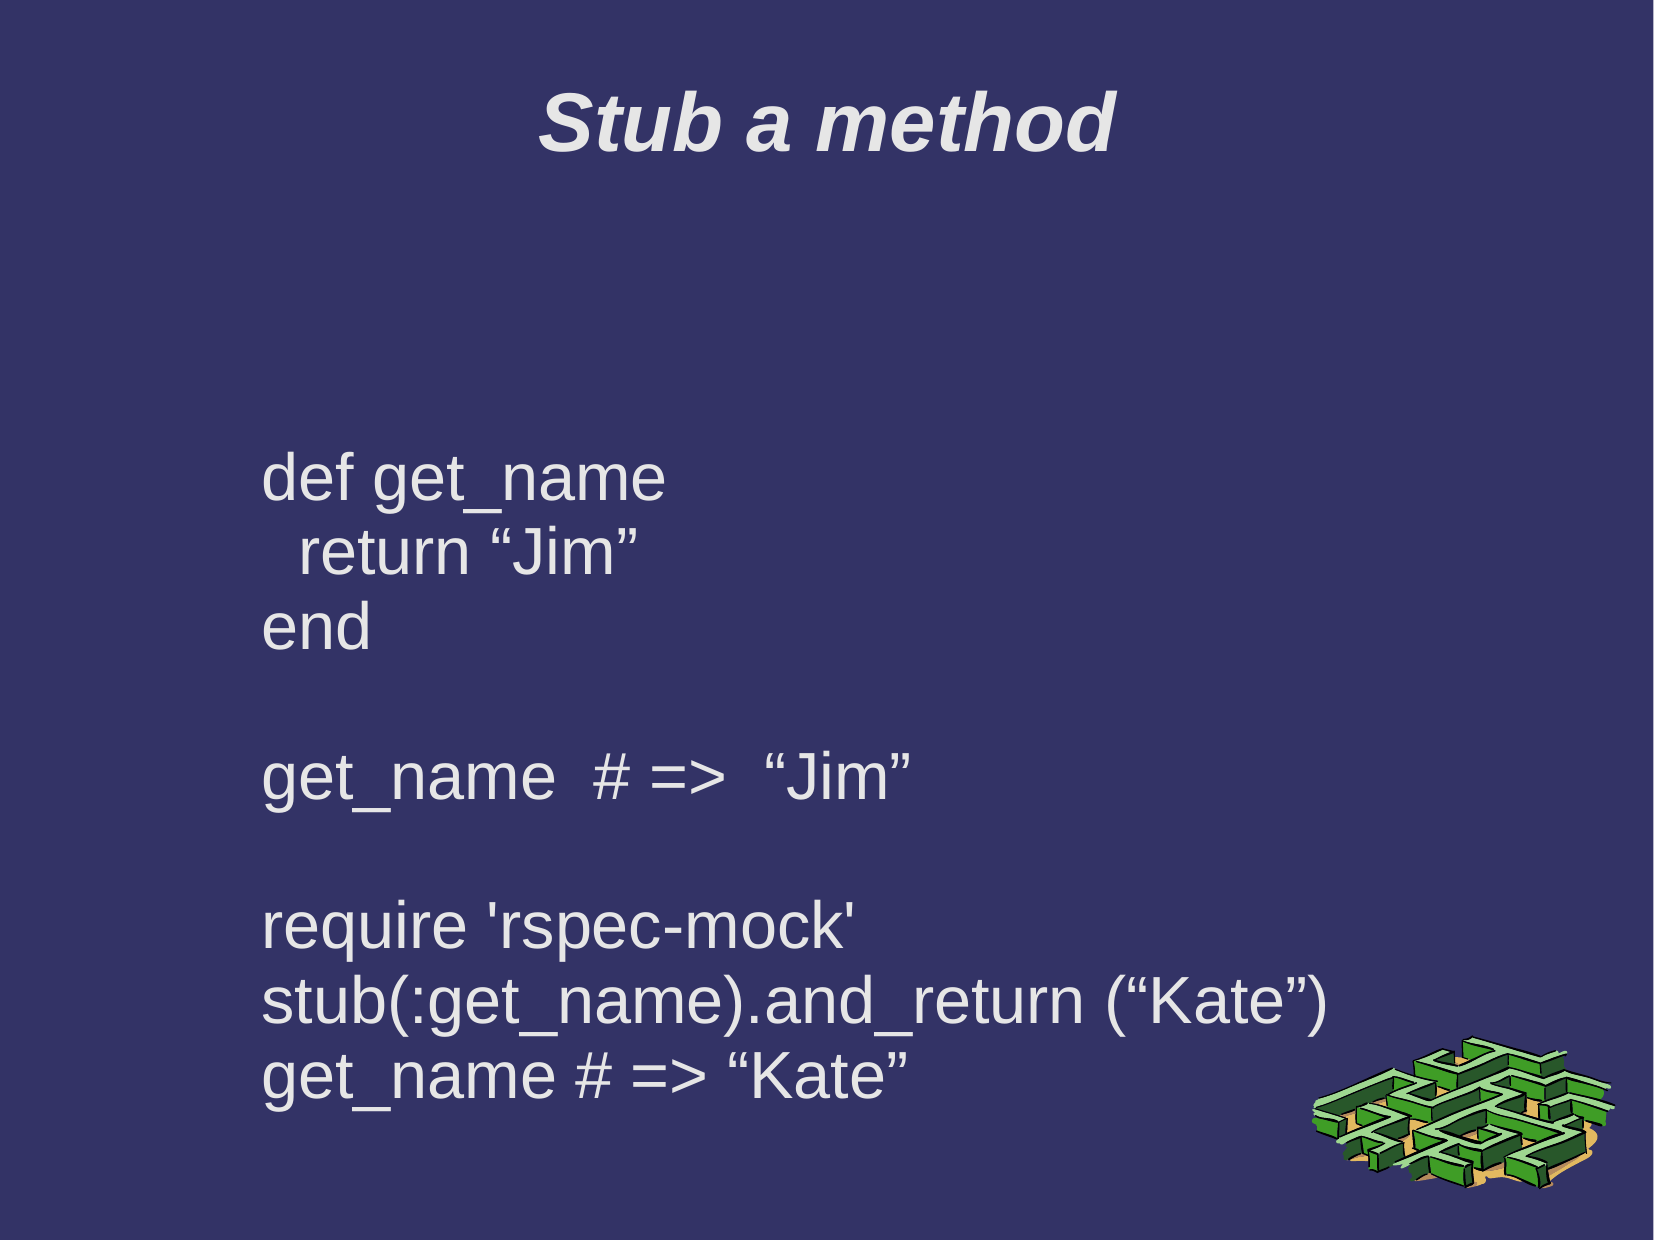

# Stub a method
def get_name
 return “Jim”
end
get_name # => “Jim”
require 'rspec-mock'
stub(:get_name).and_return (“Kate”)
get_name # => “Kate”